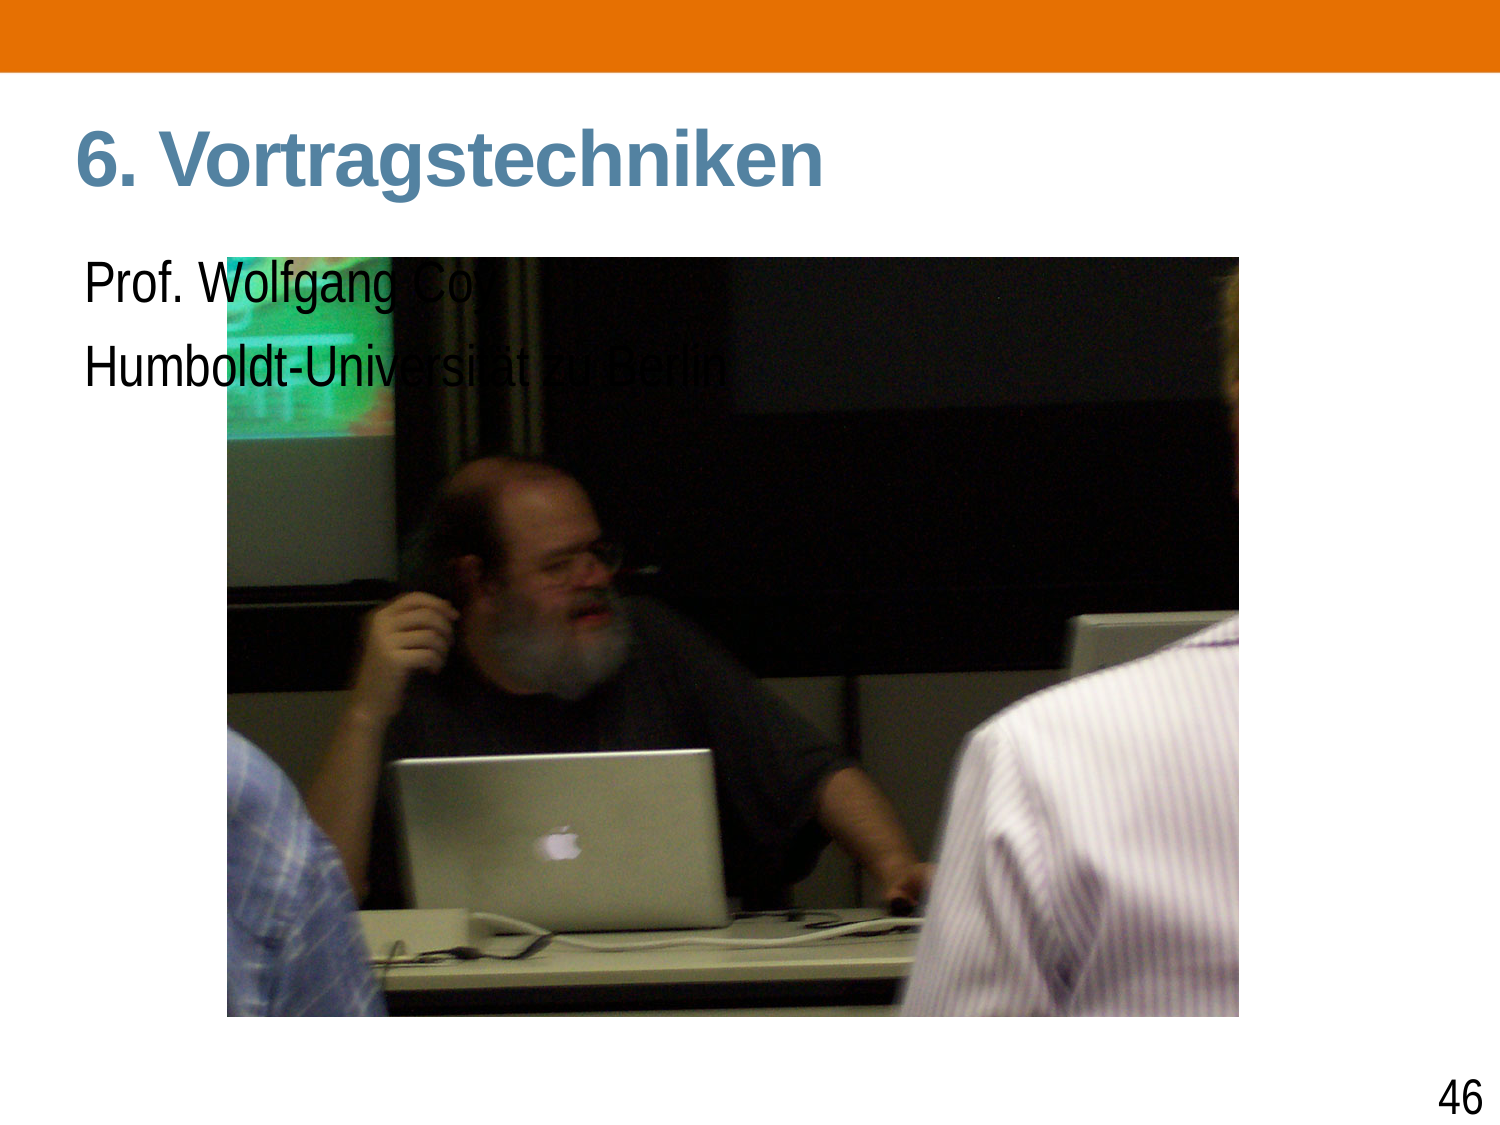

# 6. Vortragstechniken
Prof. Wolfgang Coy
Humboldt-Universität zu Berlin